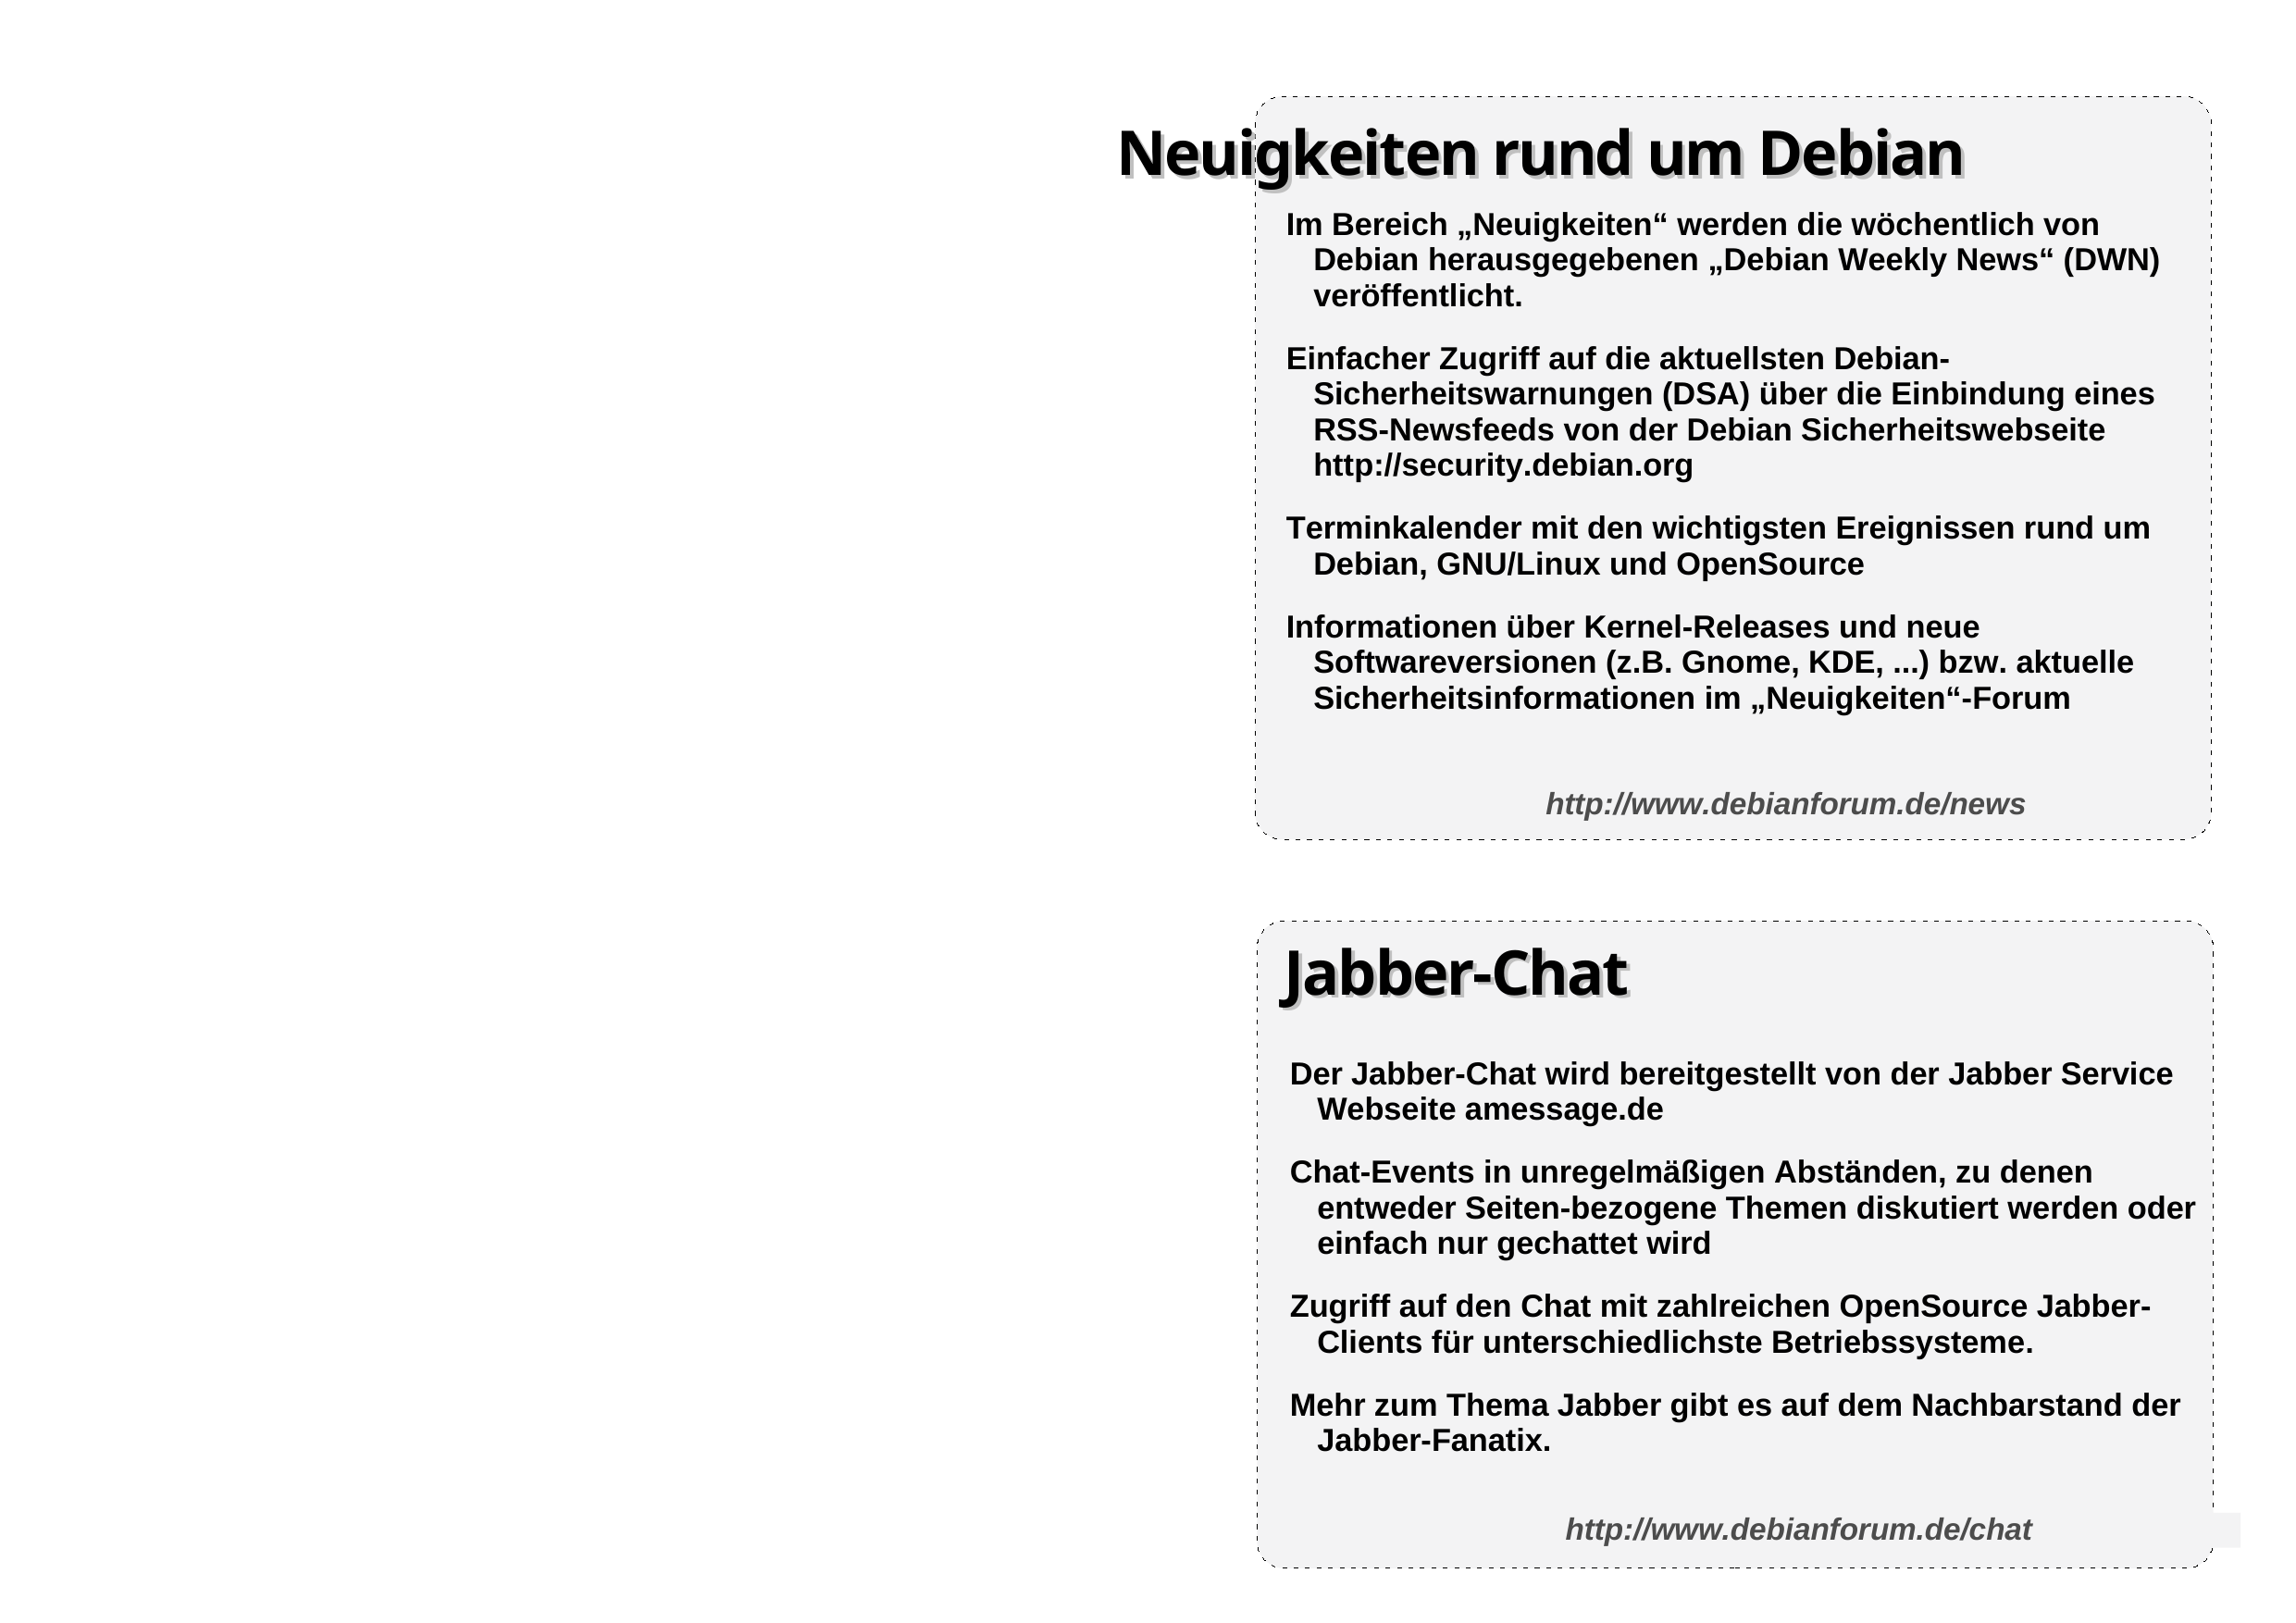

Neuigkeiten rund um Debian
Im Bereich „Neuigkeiten“ werden die wöchentlich von Debian herausgegebenen „Debian Weekly News“ (DWN) veröffentlicht.
Einfacher Zugriff auf die aktuellsten Debian-Sicherheitswarnungen (DSA) über die Einbindung eines RSS-Newsfeeds von der Debian Sicherheitswebseite http://security.debian.org
Terminkalender mit den wichtigsten Ereignissen rund um Debian, GNU/Linux und OpenSource
Informationen über Kernel-Releases und neue Softwareversionen (z.B. Gnome, KDE, ...) bzw. aktuelle Sicherheitsinformationen im „Neuigkeiten“-Forum
http://www.debianforum.de/news
Jabber-Chat
Der Jabber-Chat wird bereitgestellt von der Jabber Service Webseite amessage.de
Chat-Events in unregelmäßigen Abständen, zu denen entweder Seiten-bezogene Themen diskutiert werden oder einfach nur gechattet wird
Zugriff auf den Chat mit zahlreichen OpenSource Jabber-Clients für unterschiedlichste Betriebssysteme.
Mehr zum Thema Jabber gibt es auf dem Nachbarstand der Jabber-Fanatix.
http://www.debianforum.de/chat